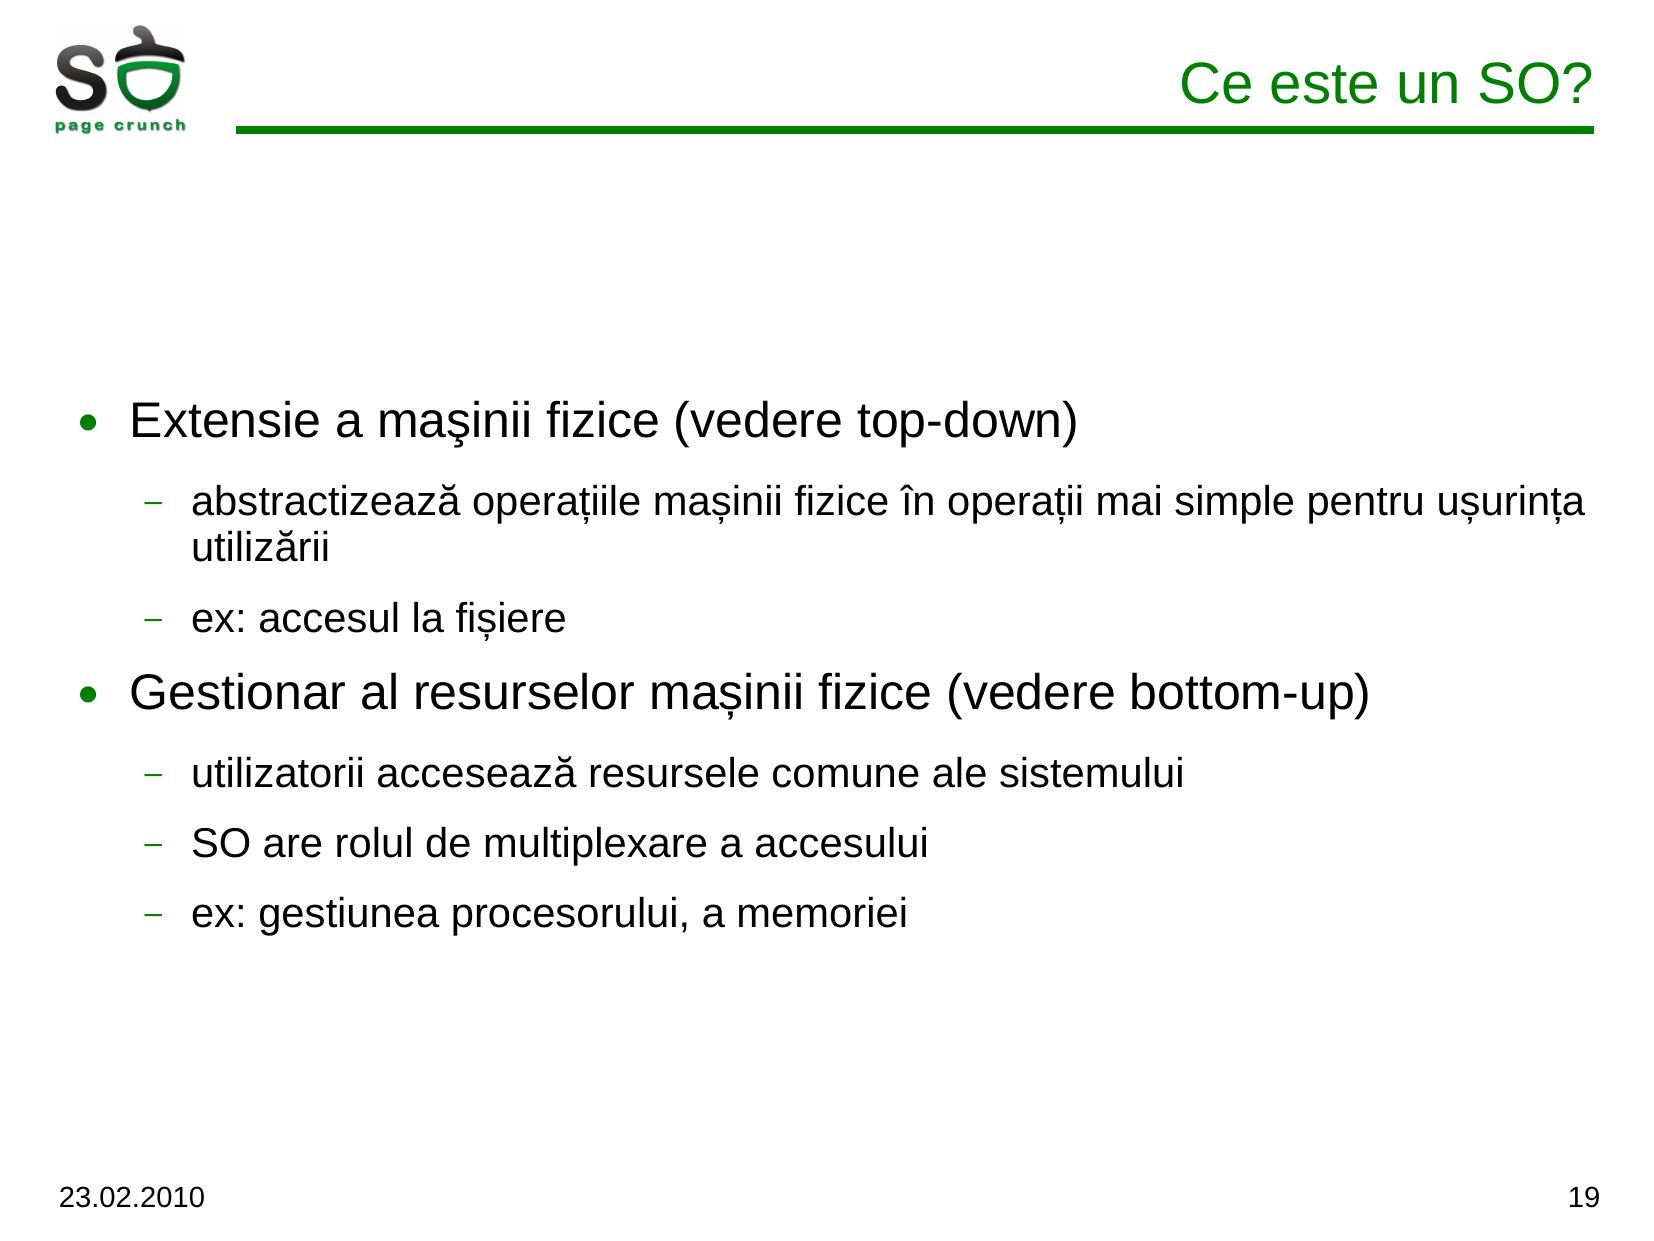

# Ce este un SO?
Extensie a maşinii fizice (vedere top-down)
abstractizează operațiile mașinii fizice în operații mai simple pentru ușurința utilizării
ex: accesul la fișiere
Gestionar al resurselor mașinii fizice (vedere bottom-up)
utilizatorii accesează resursele comune ale sistemului
SO are rolul de multiplexare a accesului
ex: gestiunea procesorului, a memoriei
23.02.2010
19